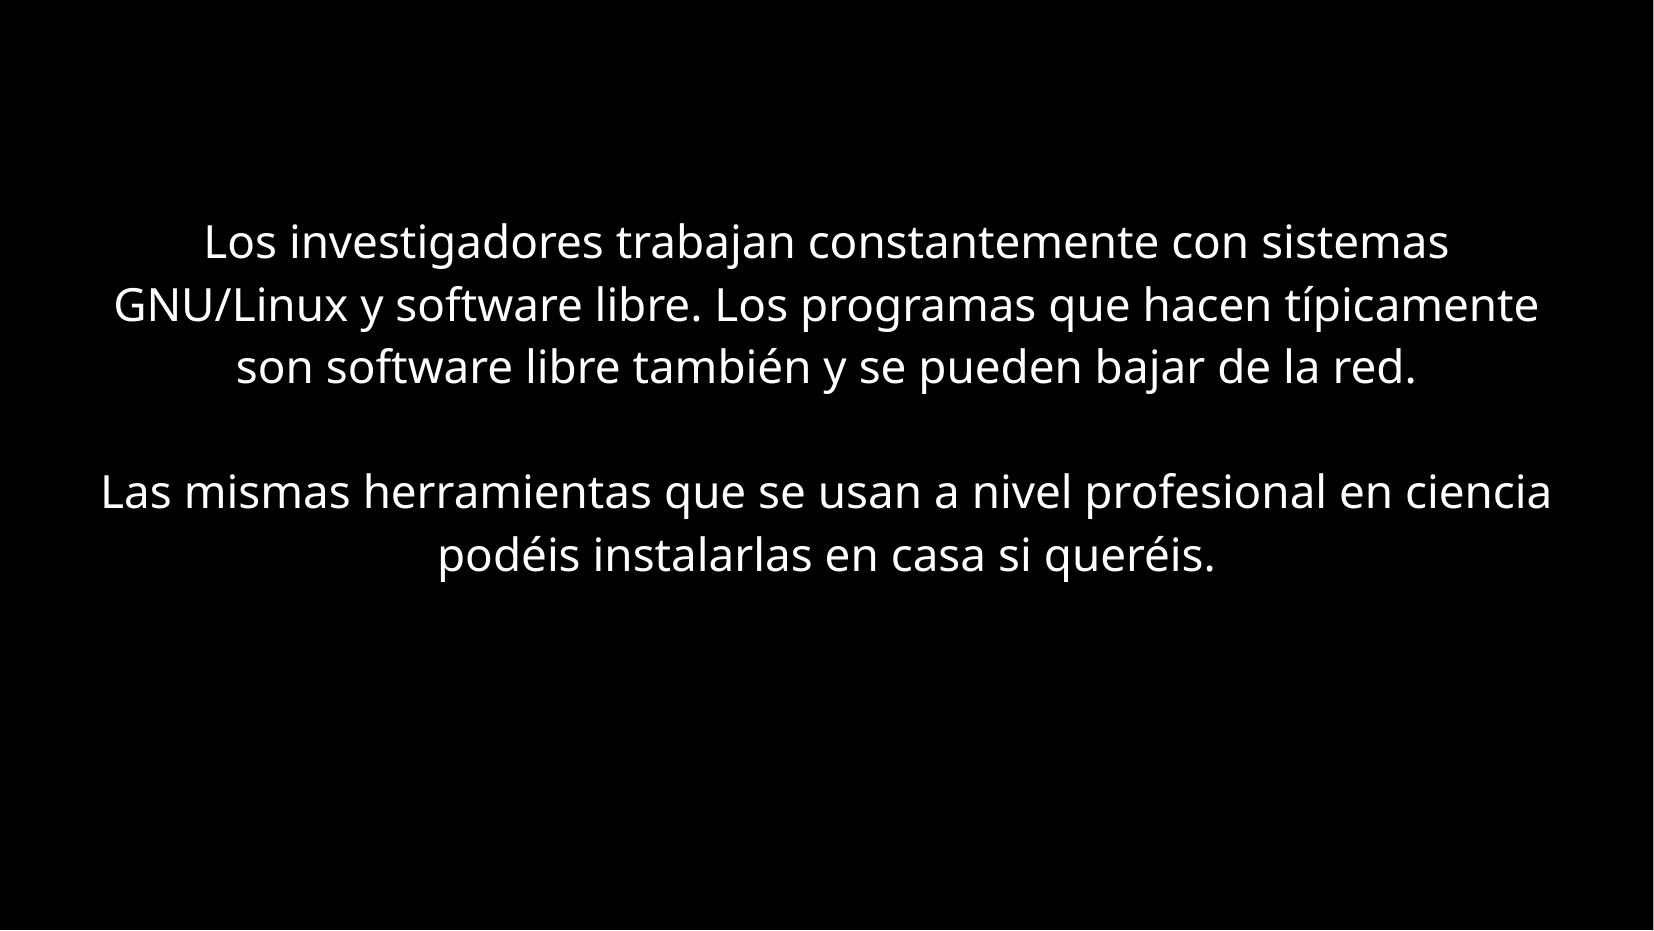

# Los investigadores trabajan constantemente con sistemas GNU/Linux y software libre. Los programas que hacen típicamente son software libre también y se pueden bajar de la red.
Las mismas herramientas que se usan a nivel profesional en ciencia podéis instalarlas en casa si queréis.